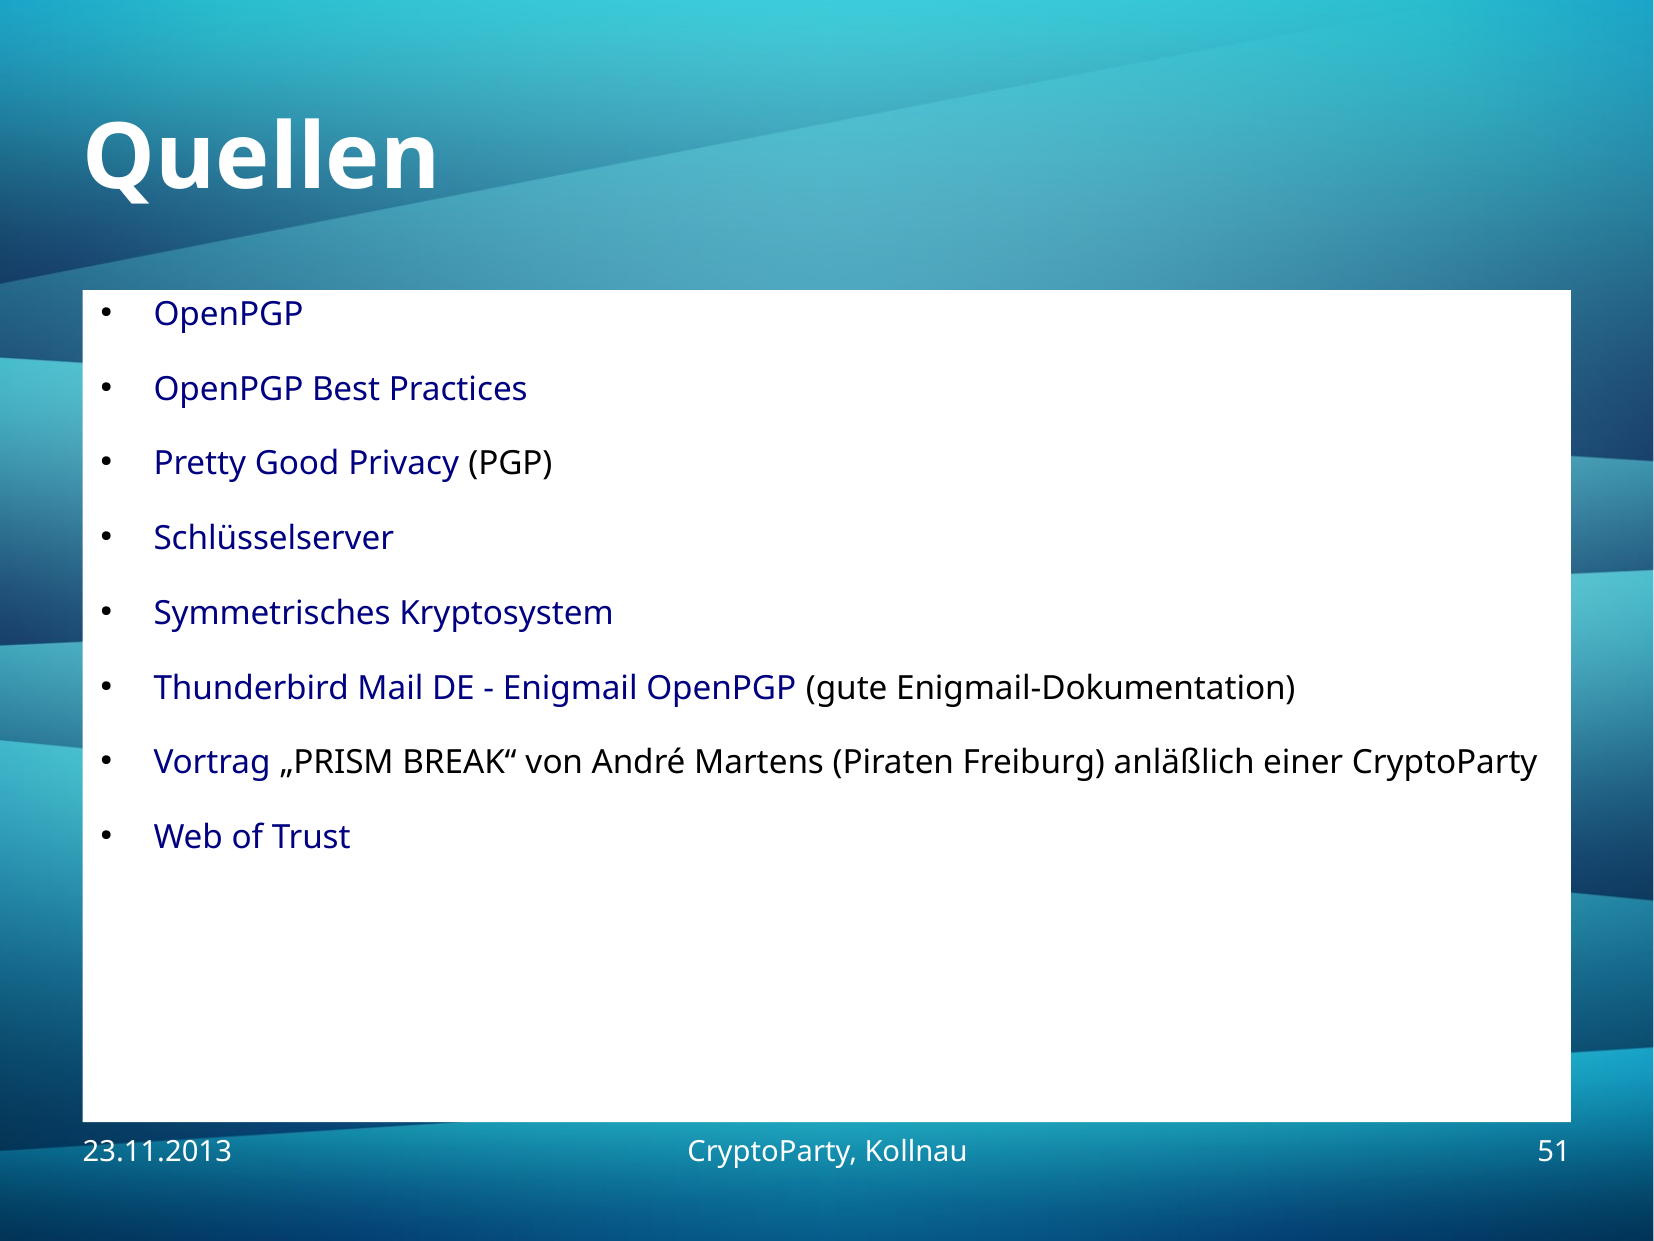

# Quellen
OpenPGP
OpenPGP Best Practices
Pretty Good Privacy (PGP)
Schlüsselserver
Symmetrisches Kryptosystem
Thunderbird Mail DE - Enigmail OpenPGP (gute Enigmail-Dokumentation)
Vortrag „PRISM BREAK“ von André Martens (Piraten Freiburg) anläßlich einer CryptoParty
Web of Trust
23.11.2013
CryptoParty, Kollnau
51